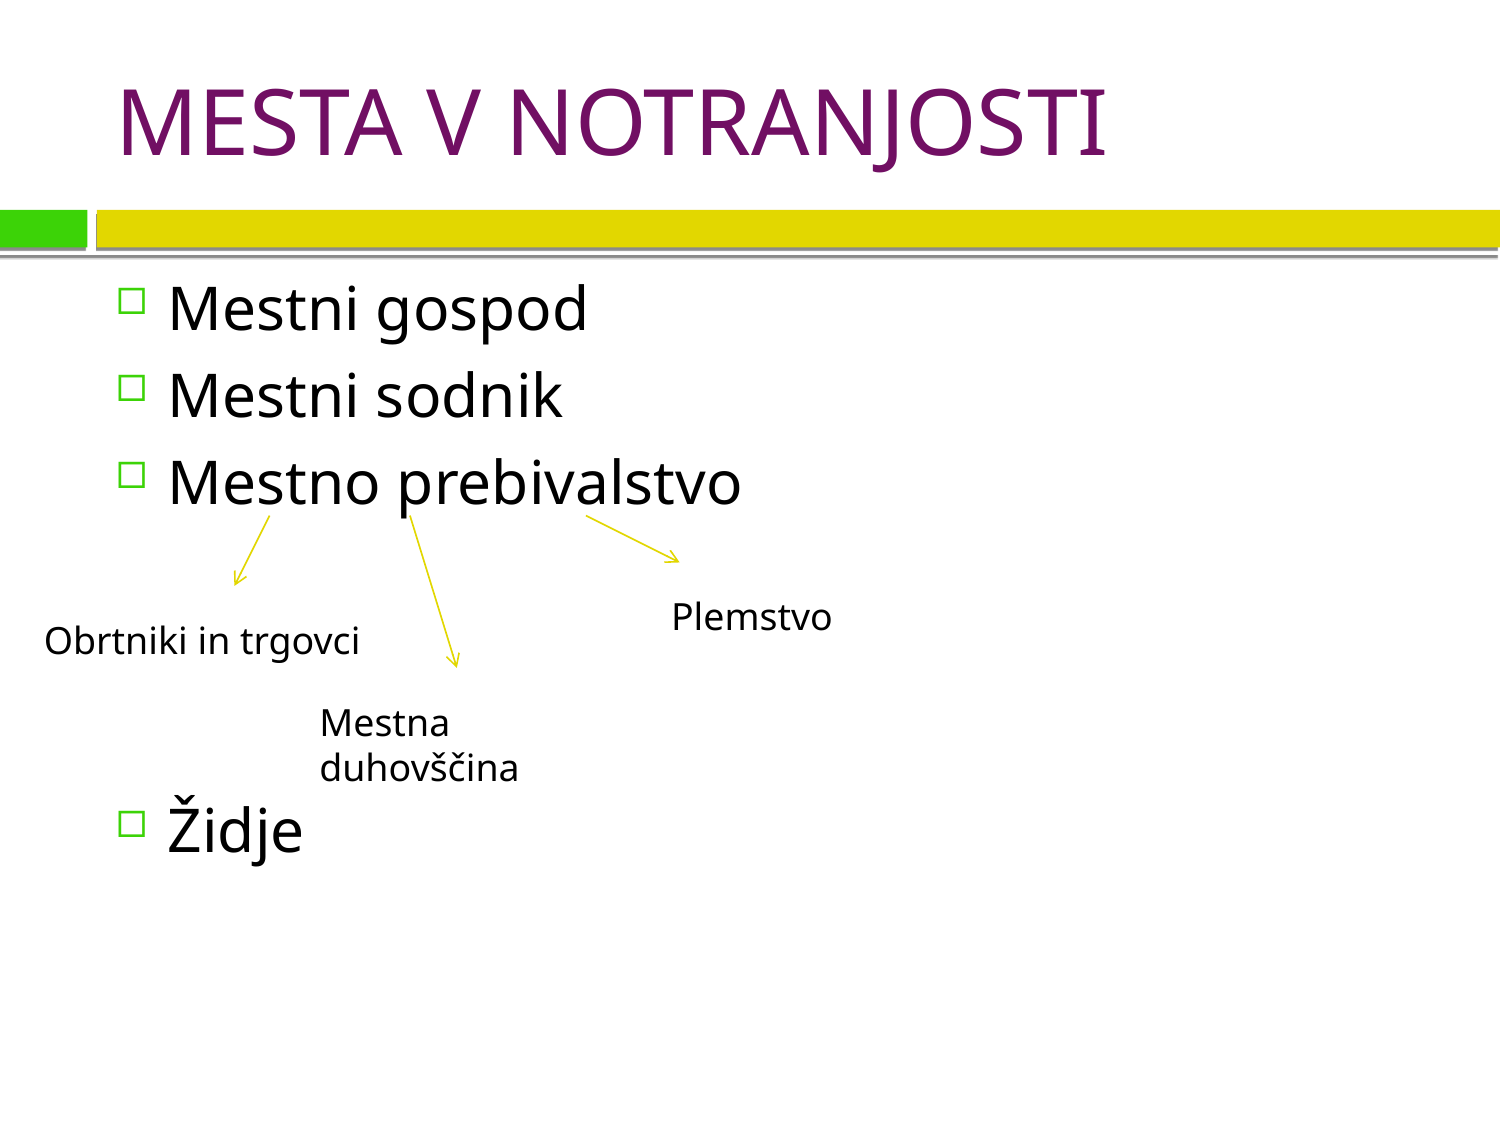

# MESTA V NOTRANJOSTI
Mestni gospod
Mestni sodnik
Mestno prebivalstvo
Židje
Plemstvo
 Obrtniki in trgovci
Mestna duhovščina